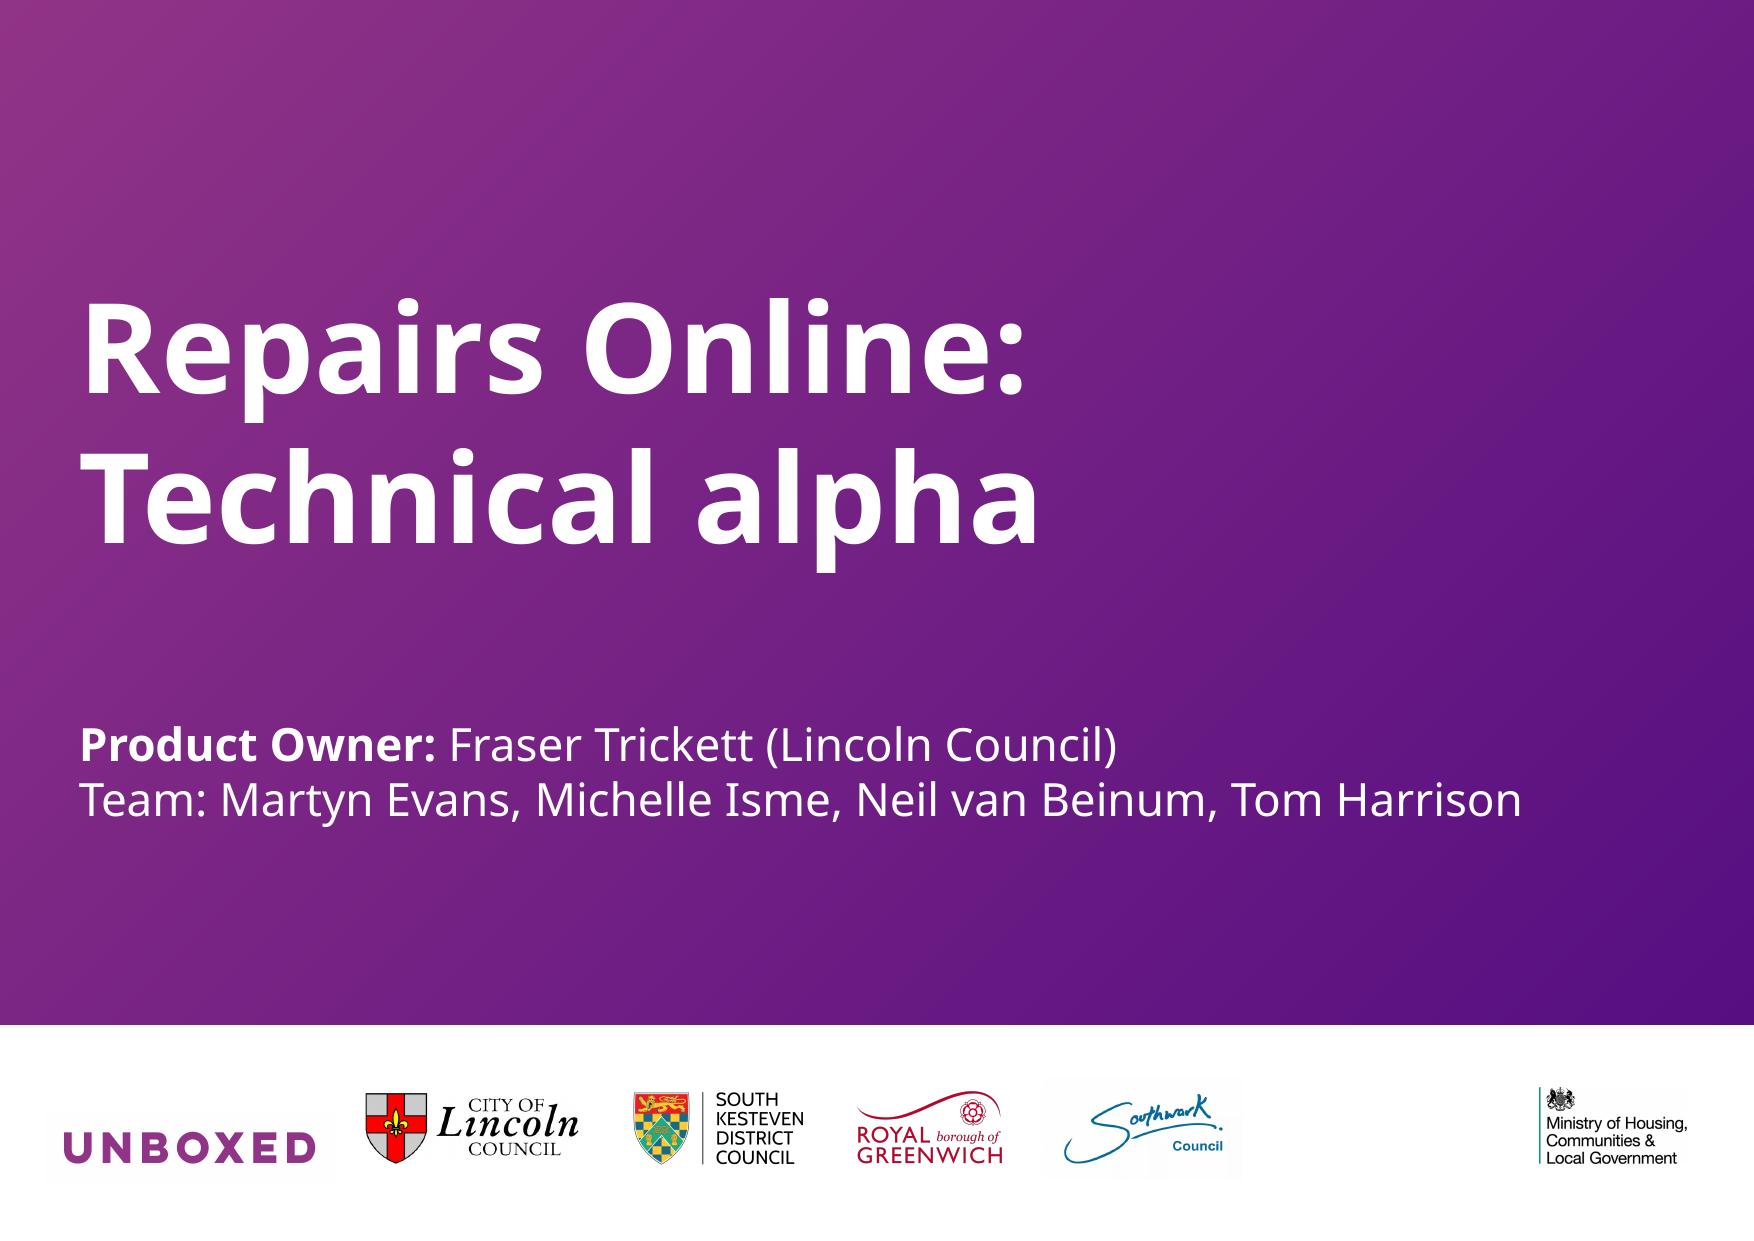

# Repairs Online: Technical alpha
Product Owner: Fraser Trickett (Lincoln Council)
Team: Martyn Evans, Michelle Isme, Neil van Beinum, Tom Harrison